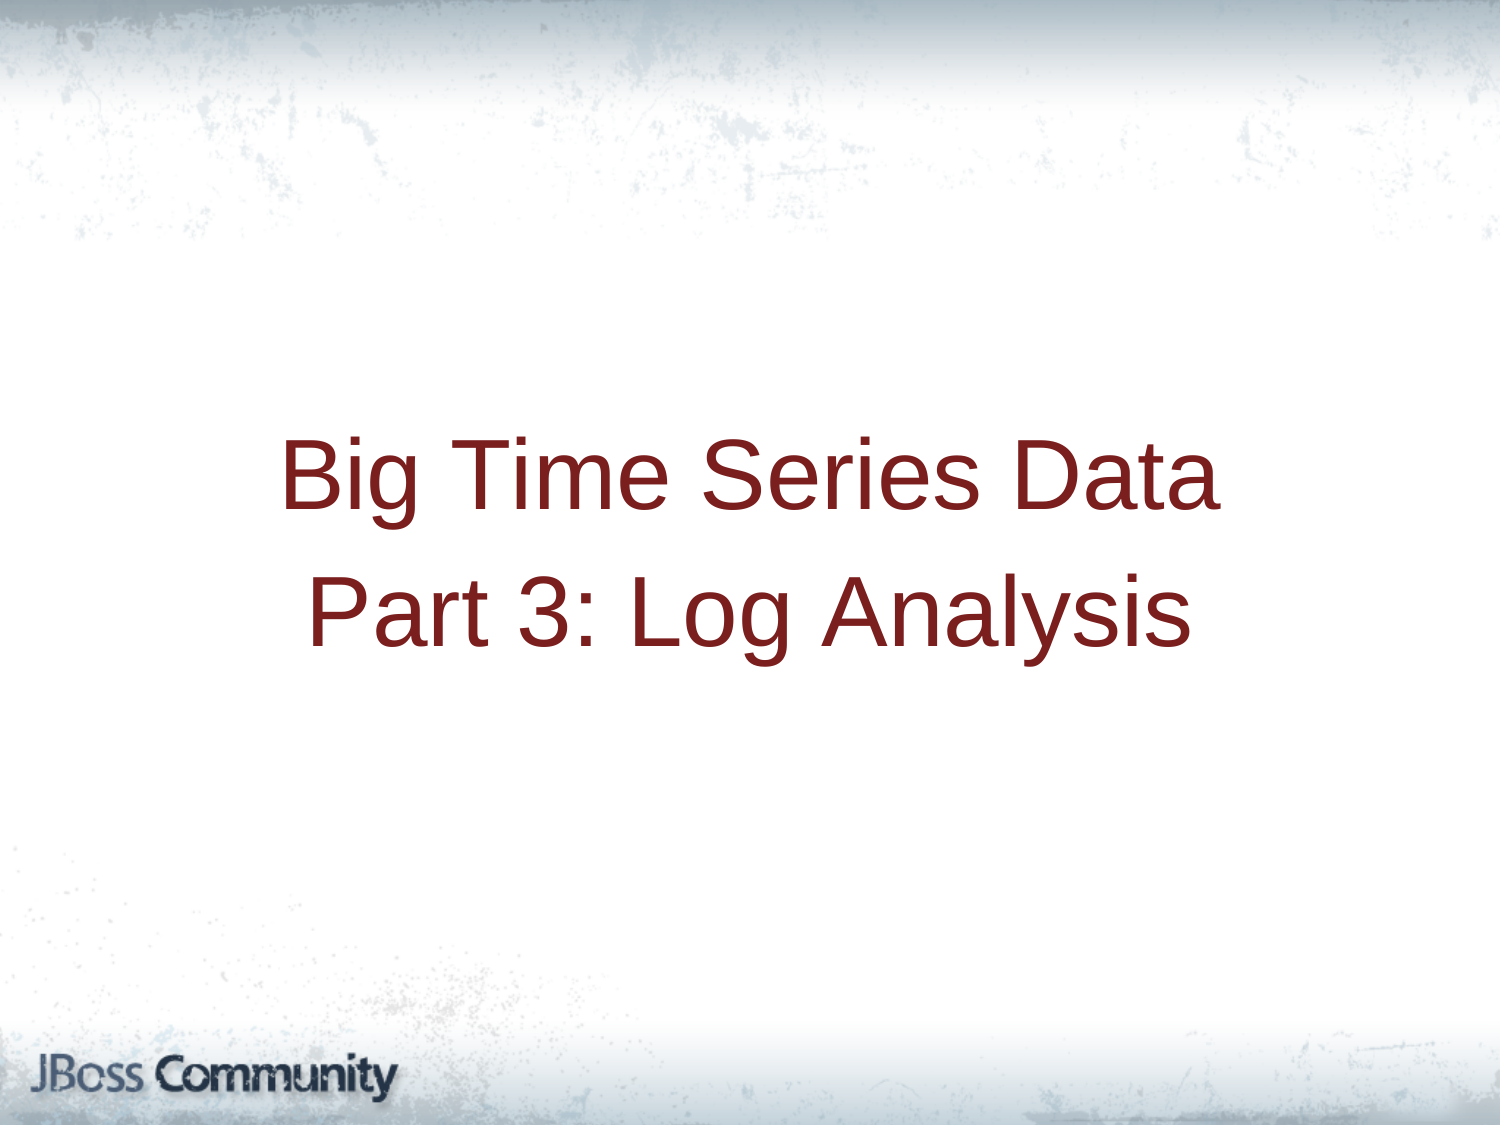

# Big Time Series Data
Part 3: Log Analysis